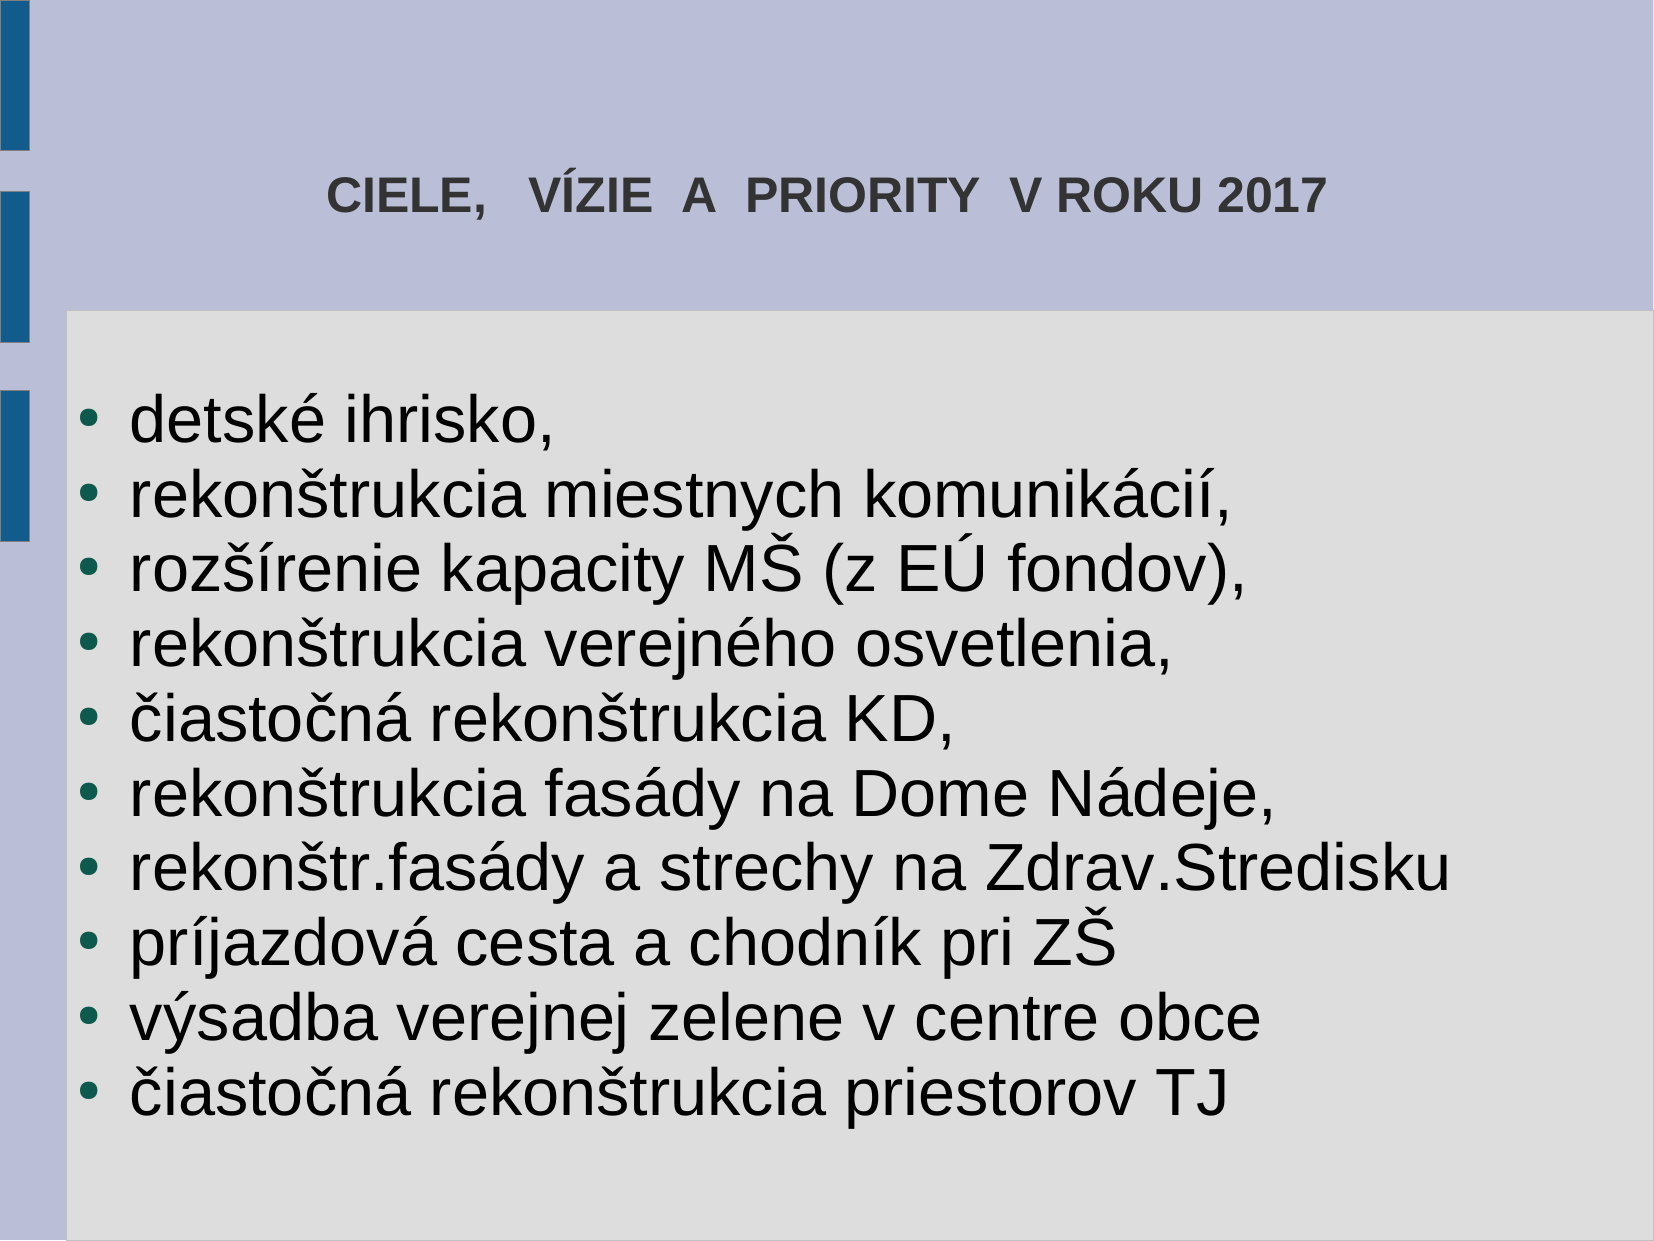

# CIELE, VÍZIE A PRIORITY V ROKU 2017
detské ihrisko,
rekonštrukcia miestnych komunikácií,
rozšírenie kapacity MŠ (z EÚ fondov),
rekonštrukcia verejného osvetlenia,
čiastočná rekonštrukcia KD,
rekonštrukcia fasády na Dome Nádeje,
rekonštr.fasády a strechy na Zdrav.Stredisku
príjazdová cesta a chodník pri ZŠ
výsadba verejnej zelene v centre obce
čiastočná rekonštrukcia priestorov TJ